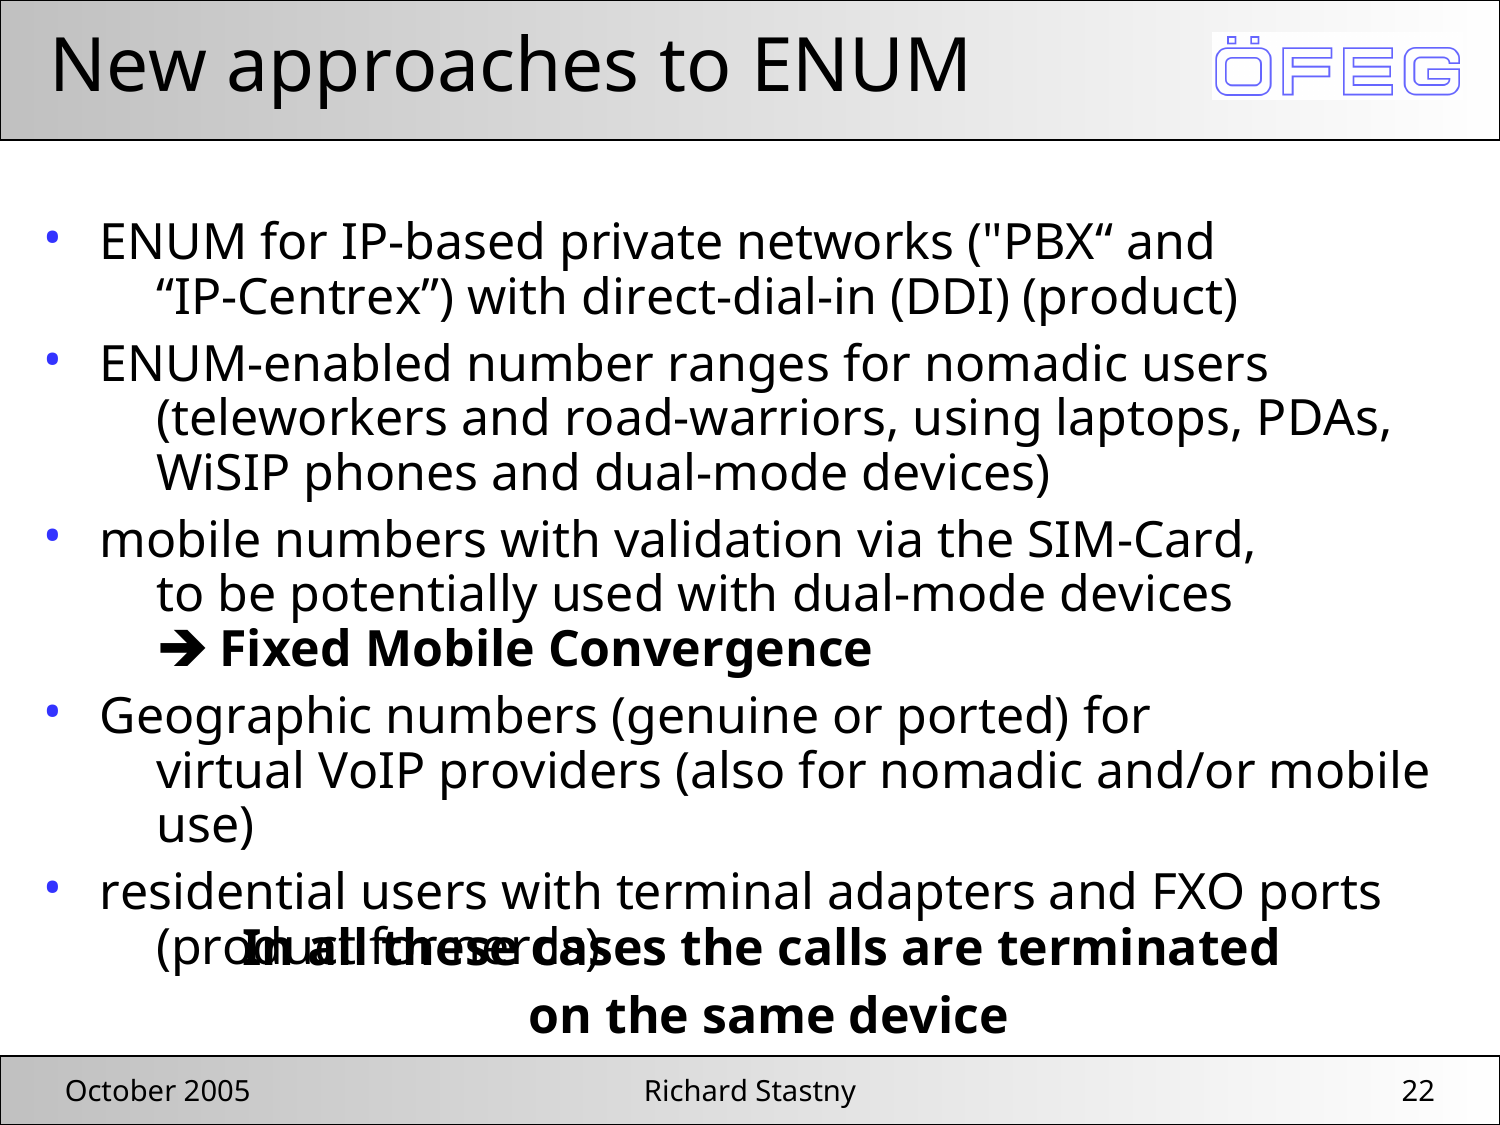

New approaches to ENUM
# ENUM for IP-based private networks ("PBX“ and “IP-Centrex”) with direct-dial-in (DDI) (product)
ENUM-enabled number ranges for nomadic users (teleworkers and road-warriors, using laptops, PDAs, WiSIP phones and dual-mode devices)
mobile numbers with validation via the SIM-Card,
to be potentially used with dual-mode devices
 Fixed Mobile Convergence
Geographic numbers (genuine or ported) for
virtual VoIP providers (also for nomadic and/or mobile use)
residential users with terminal adapters and FXO ports (product for nerds)
In all these cases the calls are terminated
on the same device
October 2005
Richard Stastny
22